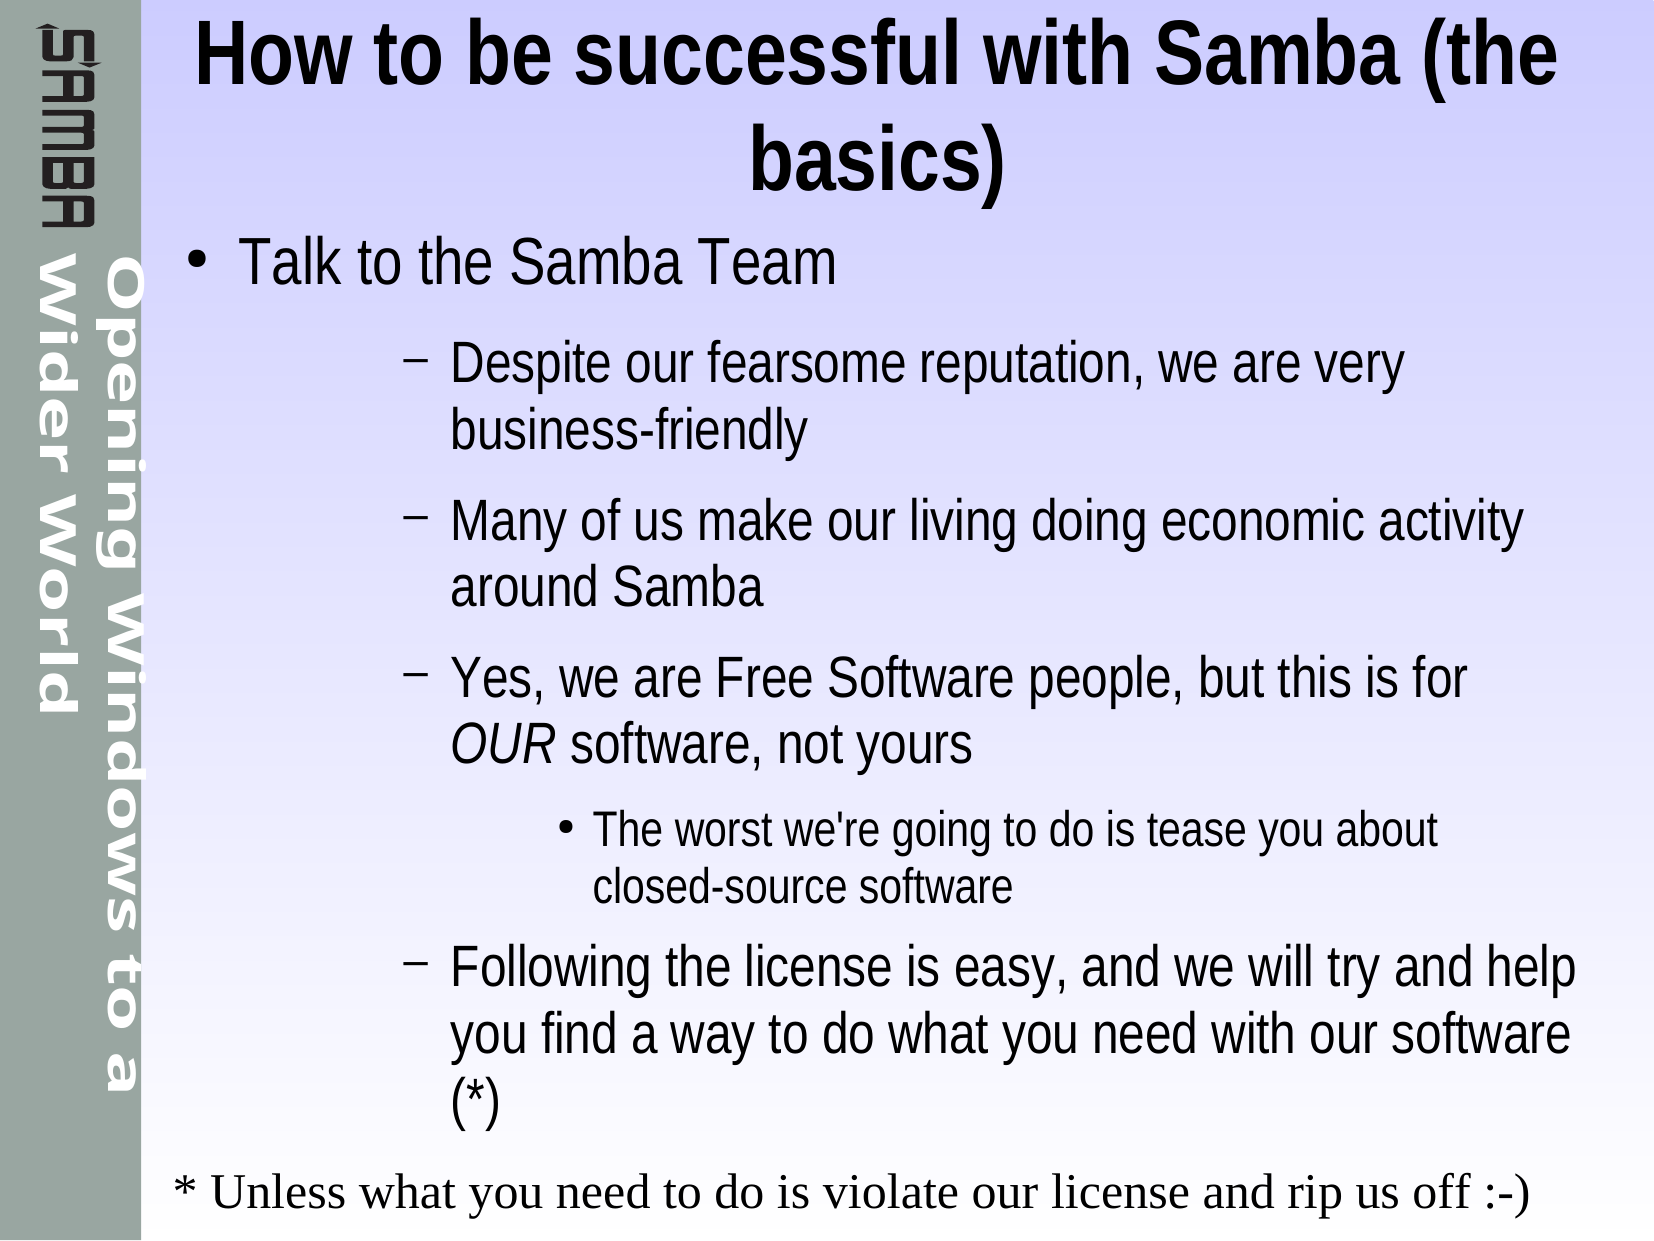

# How to be successful with Samba (the basics)
Talk to the Samba Team
Despite our fearsome reputation, we are very business-friendly
Many of us make our living doing economic activity around Samba
Yes, we are Free Software people, but this is for OUR software, not yours
The worst we're going to do is tease you about closed-source software
Following the license is easy, and we will try and help you find a way to do what you need with our software (*)
* Unless what you need to do is violate our license and rip us off :-)